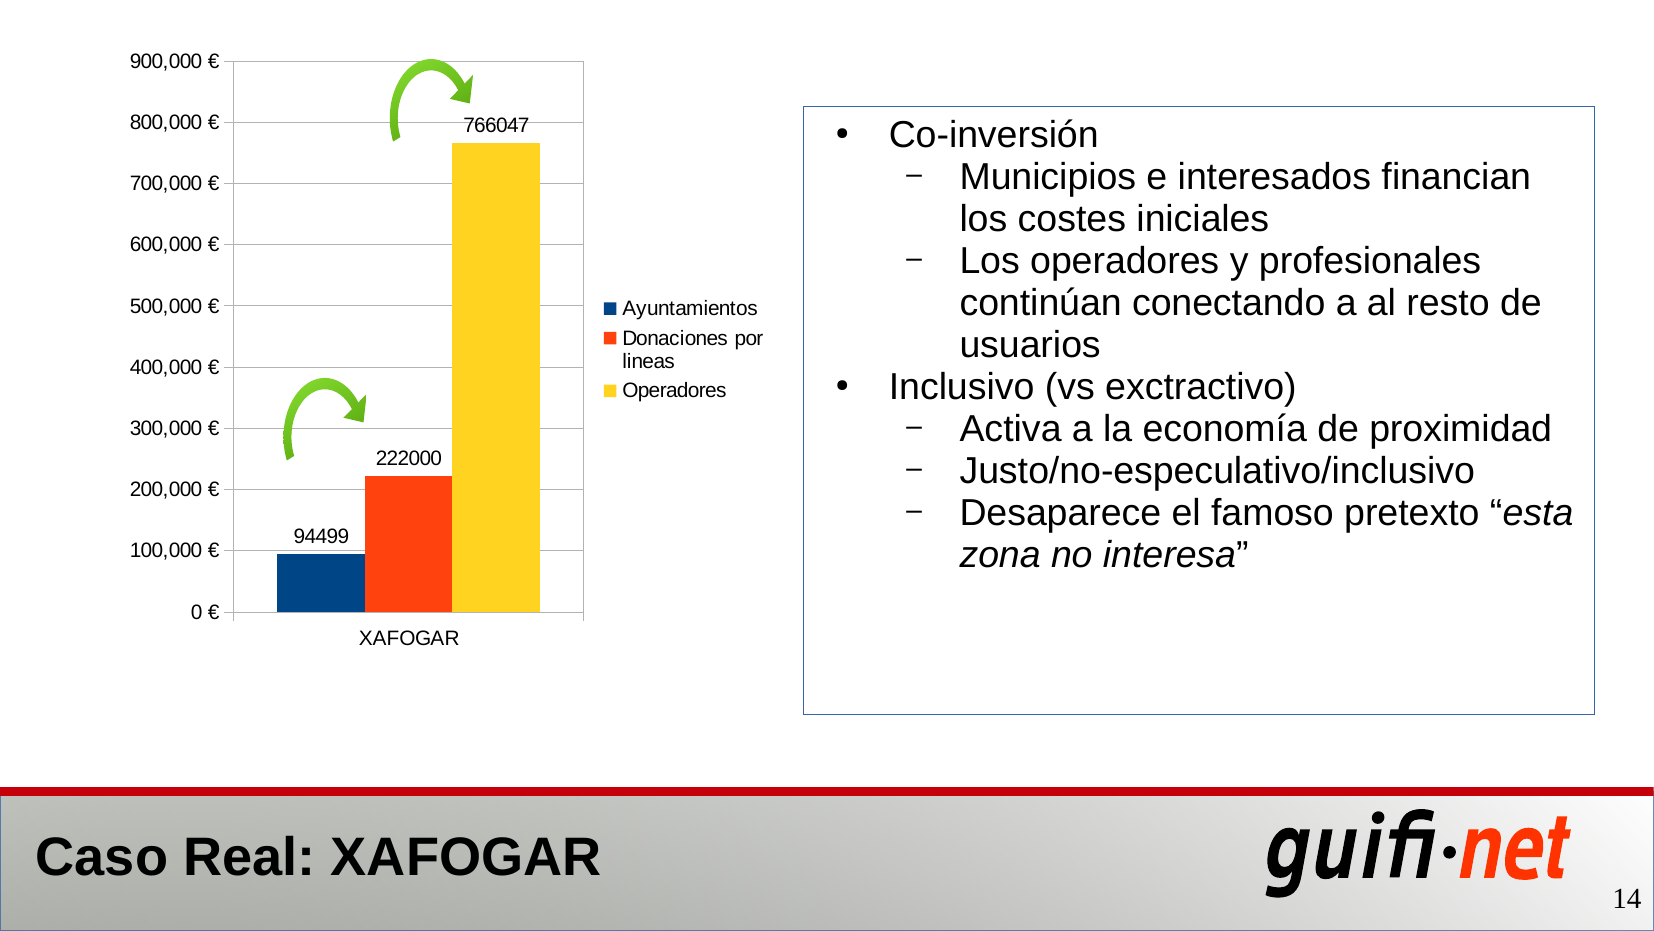

### Chart
| Category | Ayuntamientos | Donaciones por lineas | Operadores |
|---|---|---|---|
| XAFOGAR | 94499.0 | 222000.0 | 766047.0 |
Co-inversión
Municipios e interesados financian los costes iniciales
Los operadores y profesionales continúan conectando a al resto de usuarios
Inclusivo (vs exctractivo)
Activa a la economía de proximidad
Justo/no-especulativo/inclusivo
Desaparece el famoso pretexto “esta zona no interesa”
# Caso Real: XAFOGAR
14